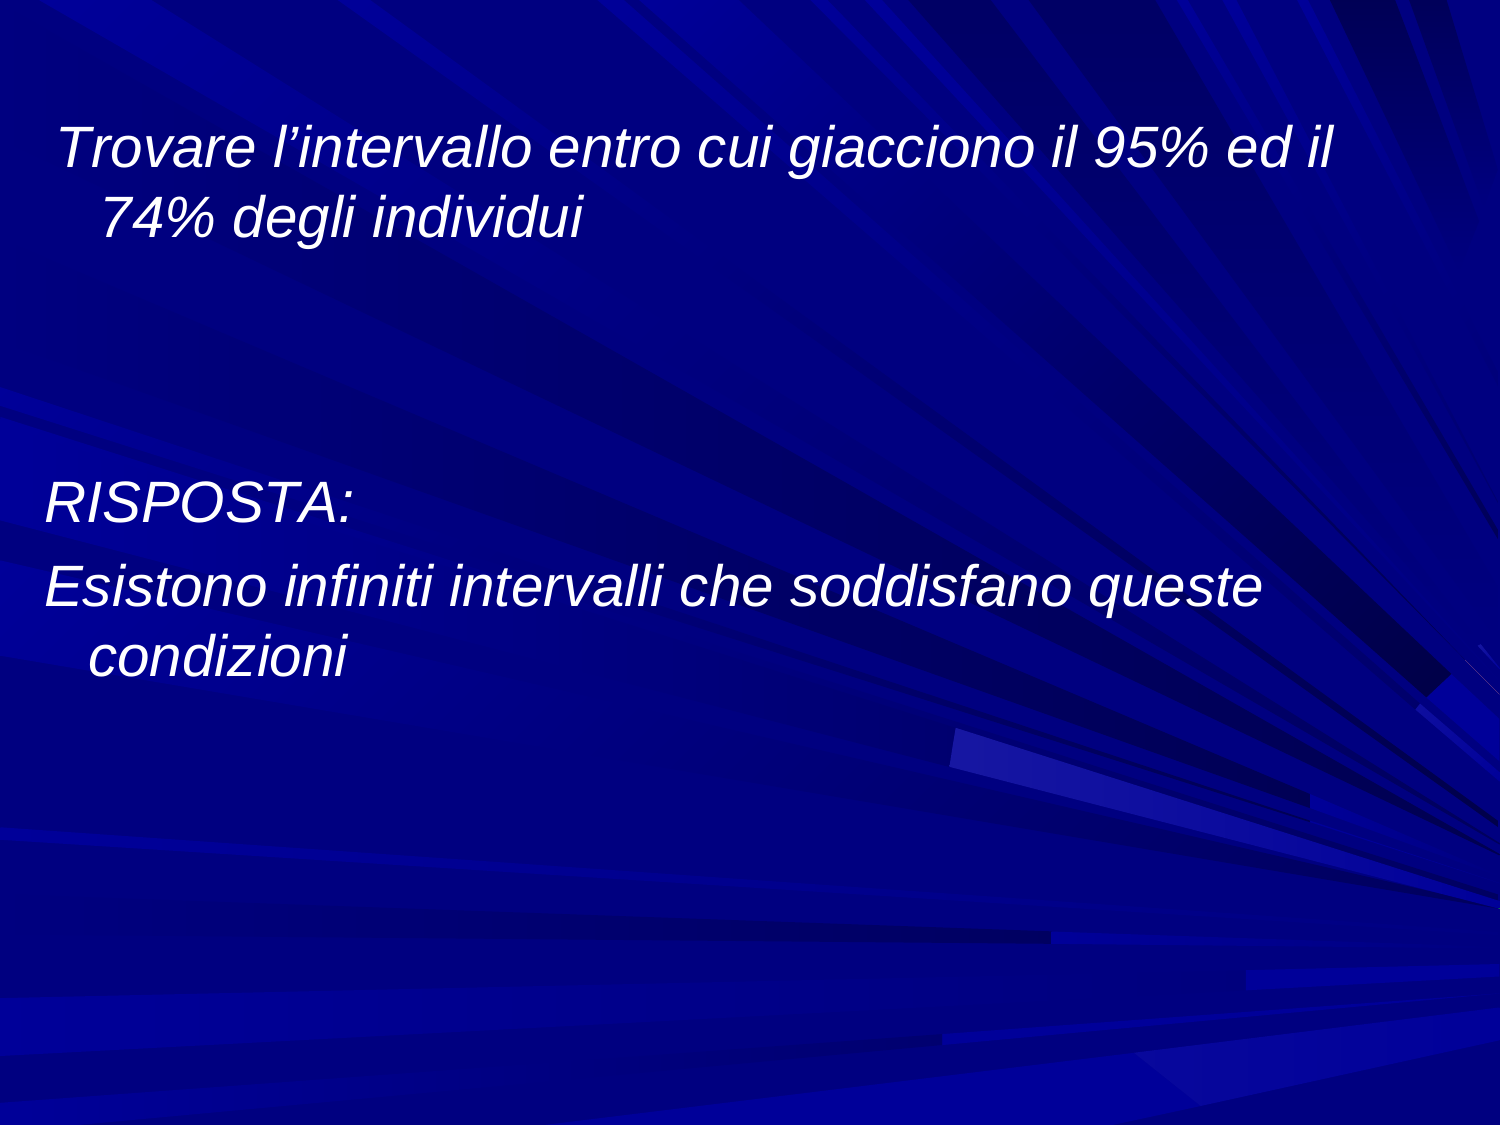

Trovare l’intervallo entro cui giacciono il 95% ed il 74% degli individui
RISPOSTA:
Esistono infiniti intervalli che soddisfano queste condizioni